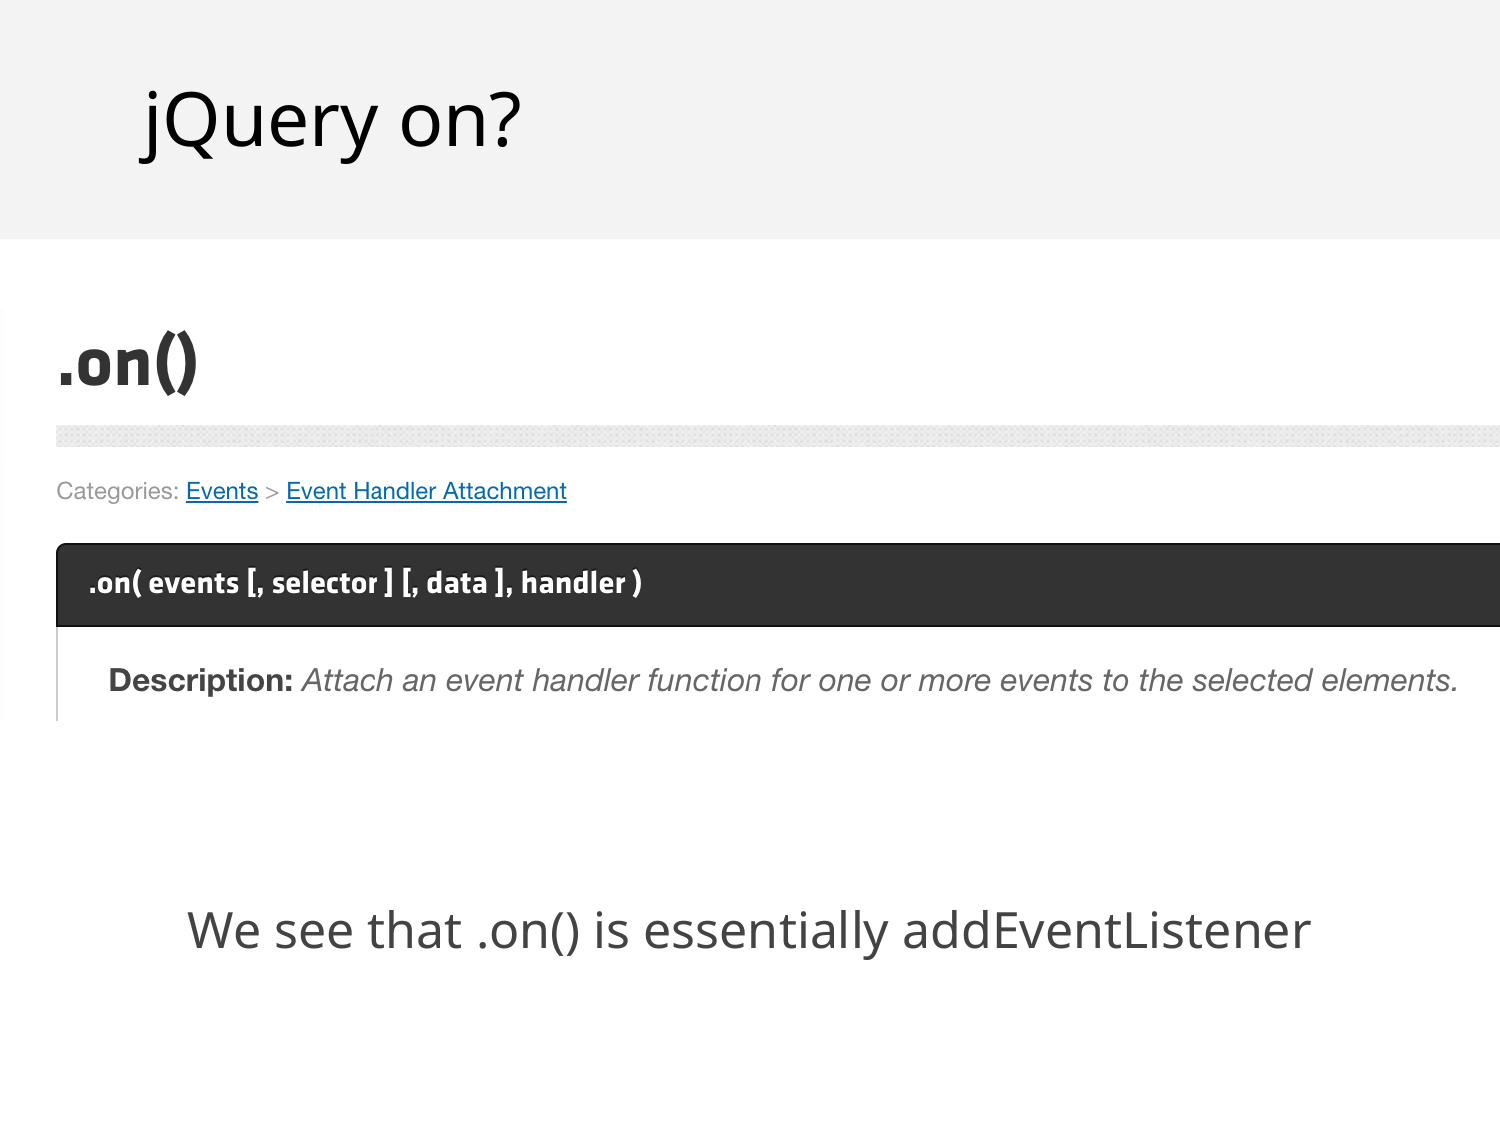

# jQuery on?
We see that .on() is essentially addEventListener